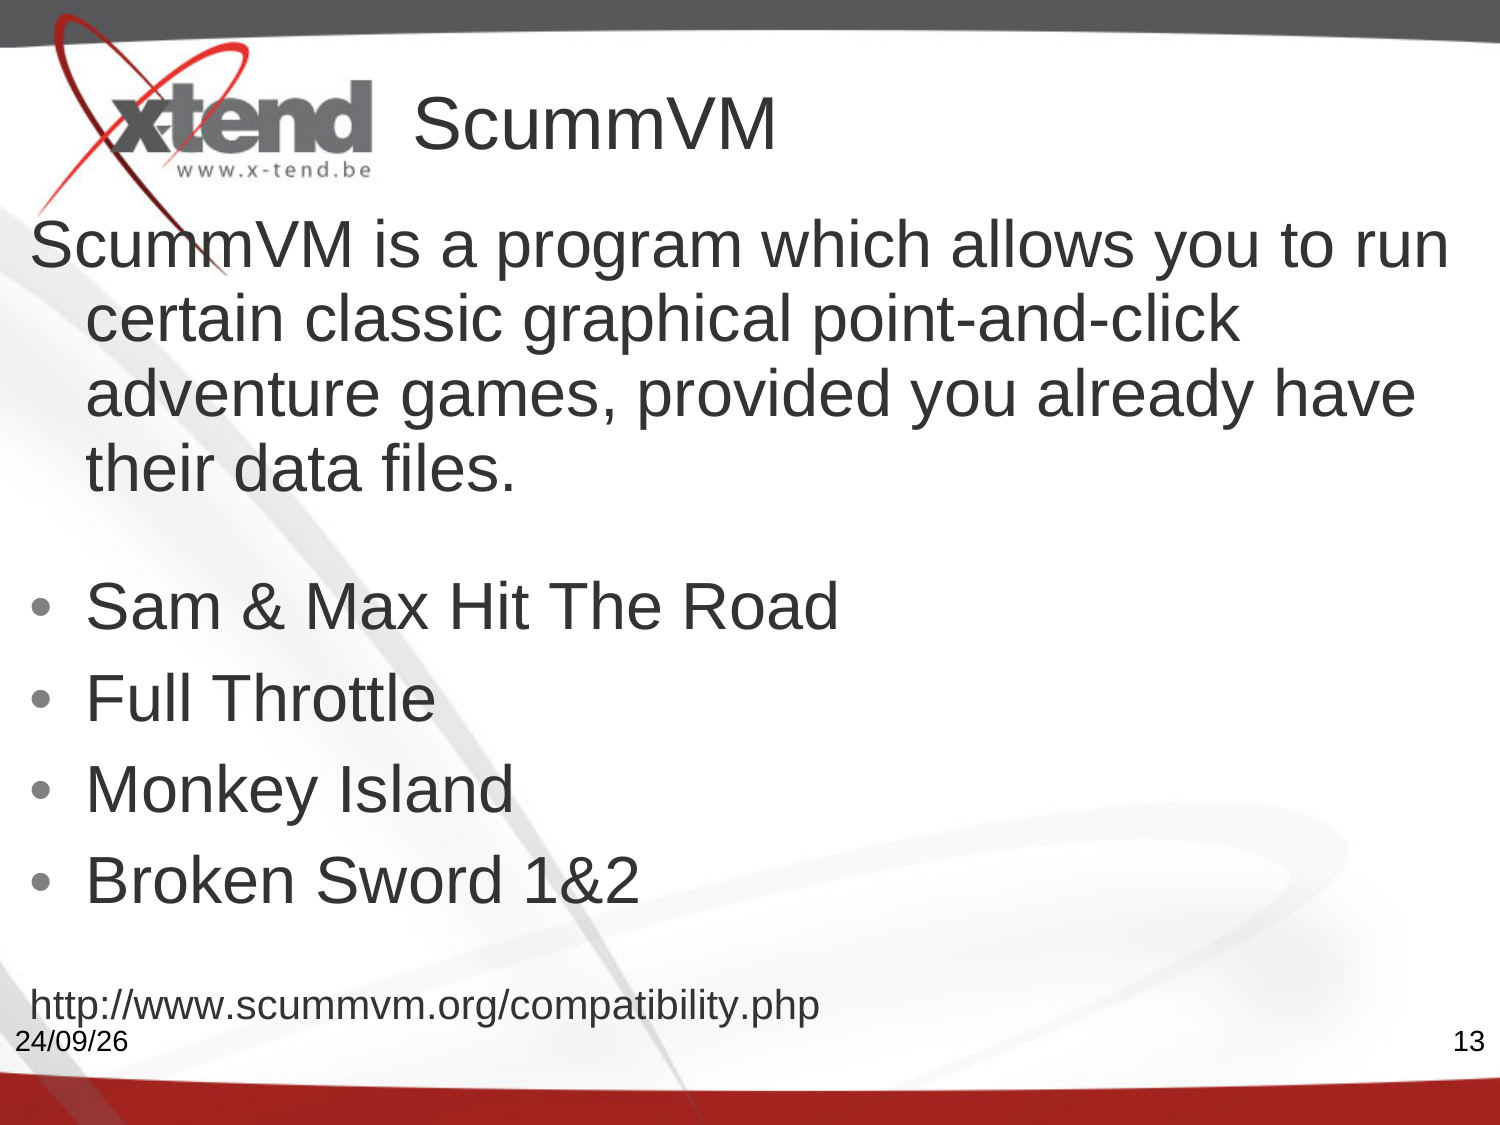

# ScummVM
ScummVM is a program which allows you to run certain classic graphical point-and-click adventure games, provided you already have their data files.
Sam & Max Hit The Road
Full Throttle
Monkey Island
Broken Sword 1&2
http://www.scummvm.org/compatibility.php
13